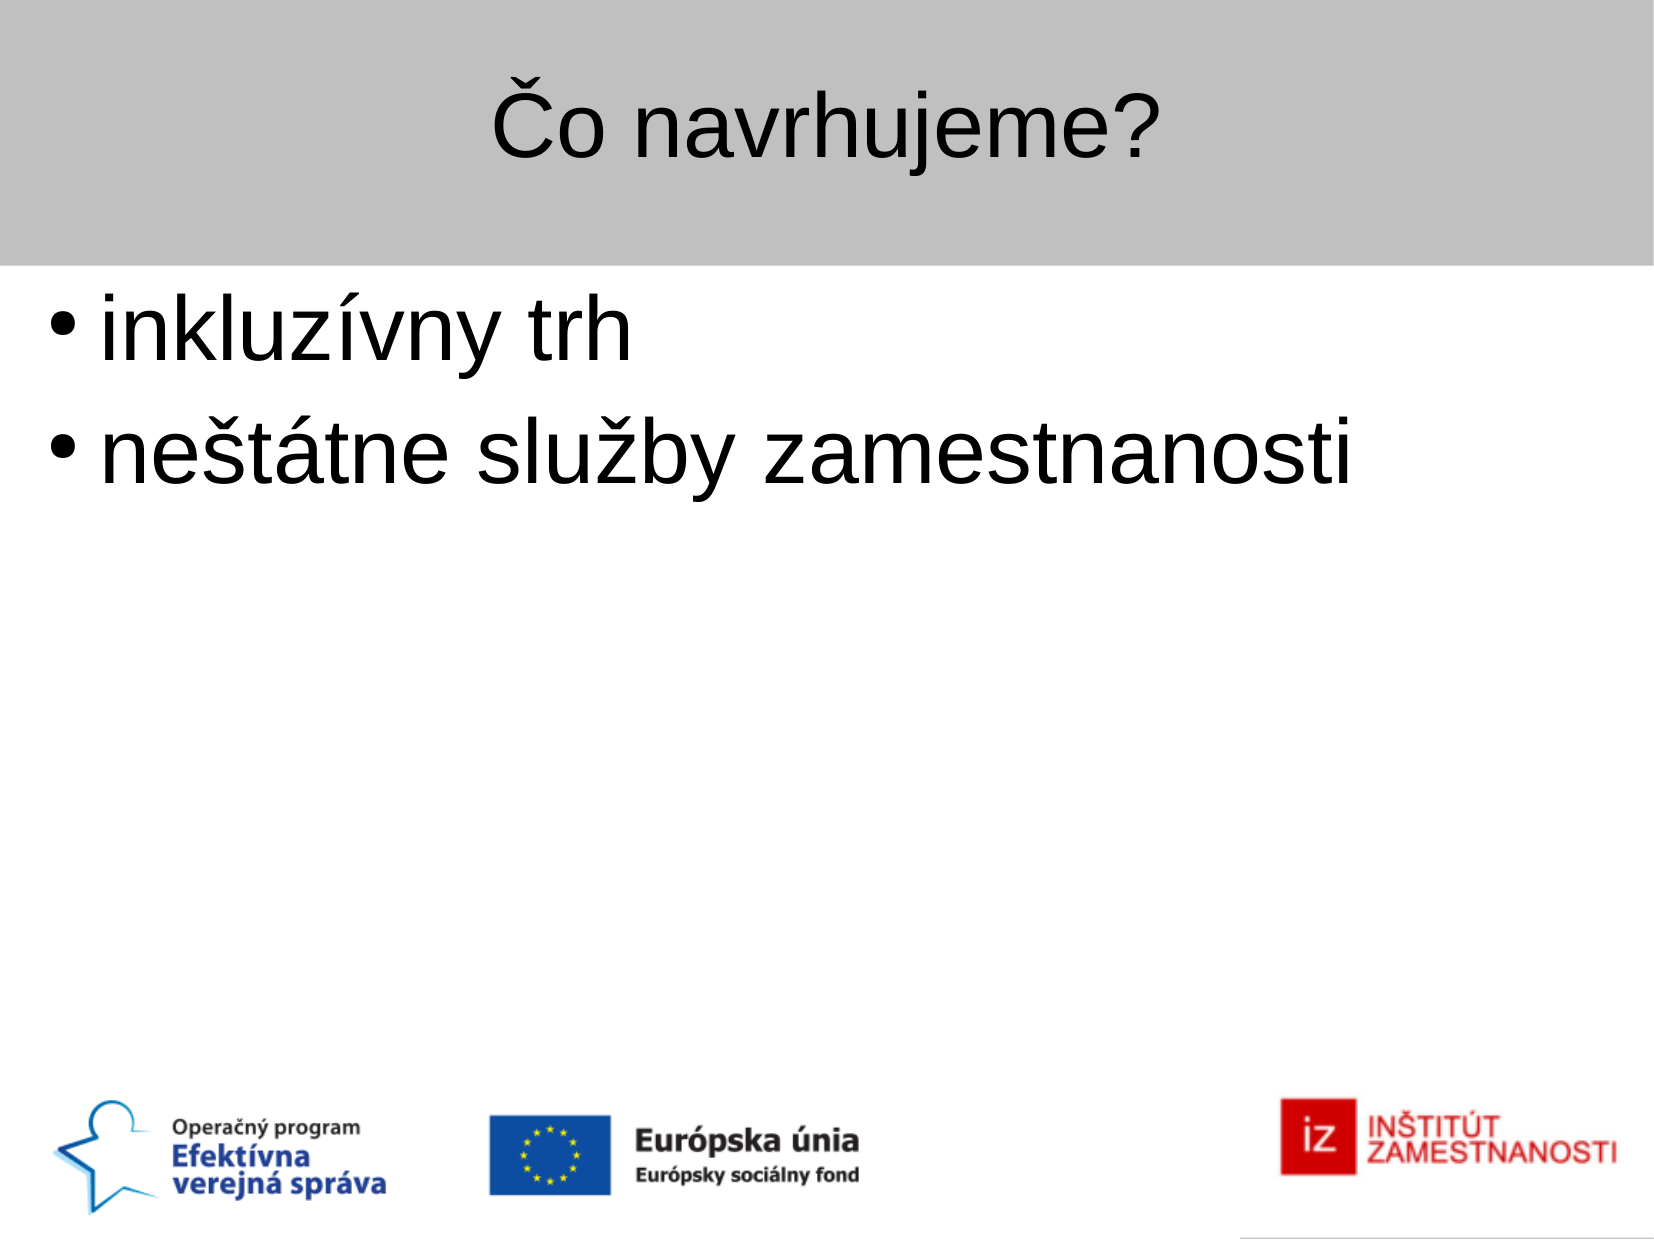

# Čo navrhujeme?
inkluzívny trh
neštátne služby zamestnanosti